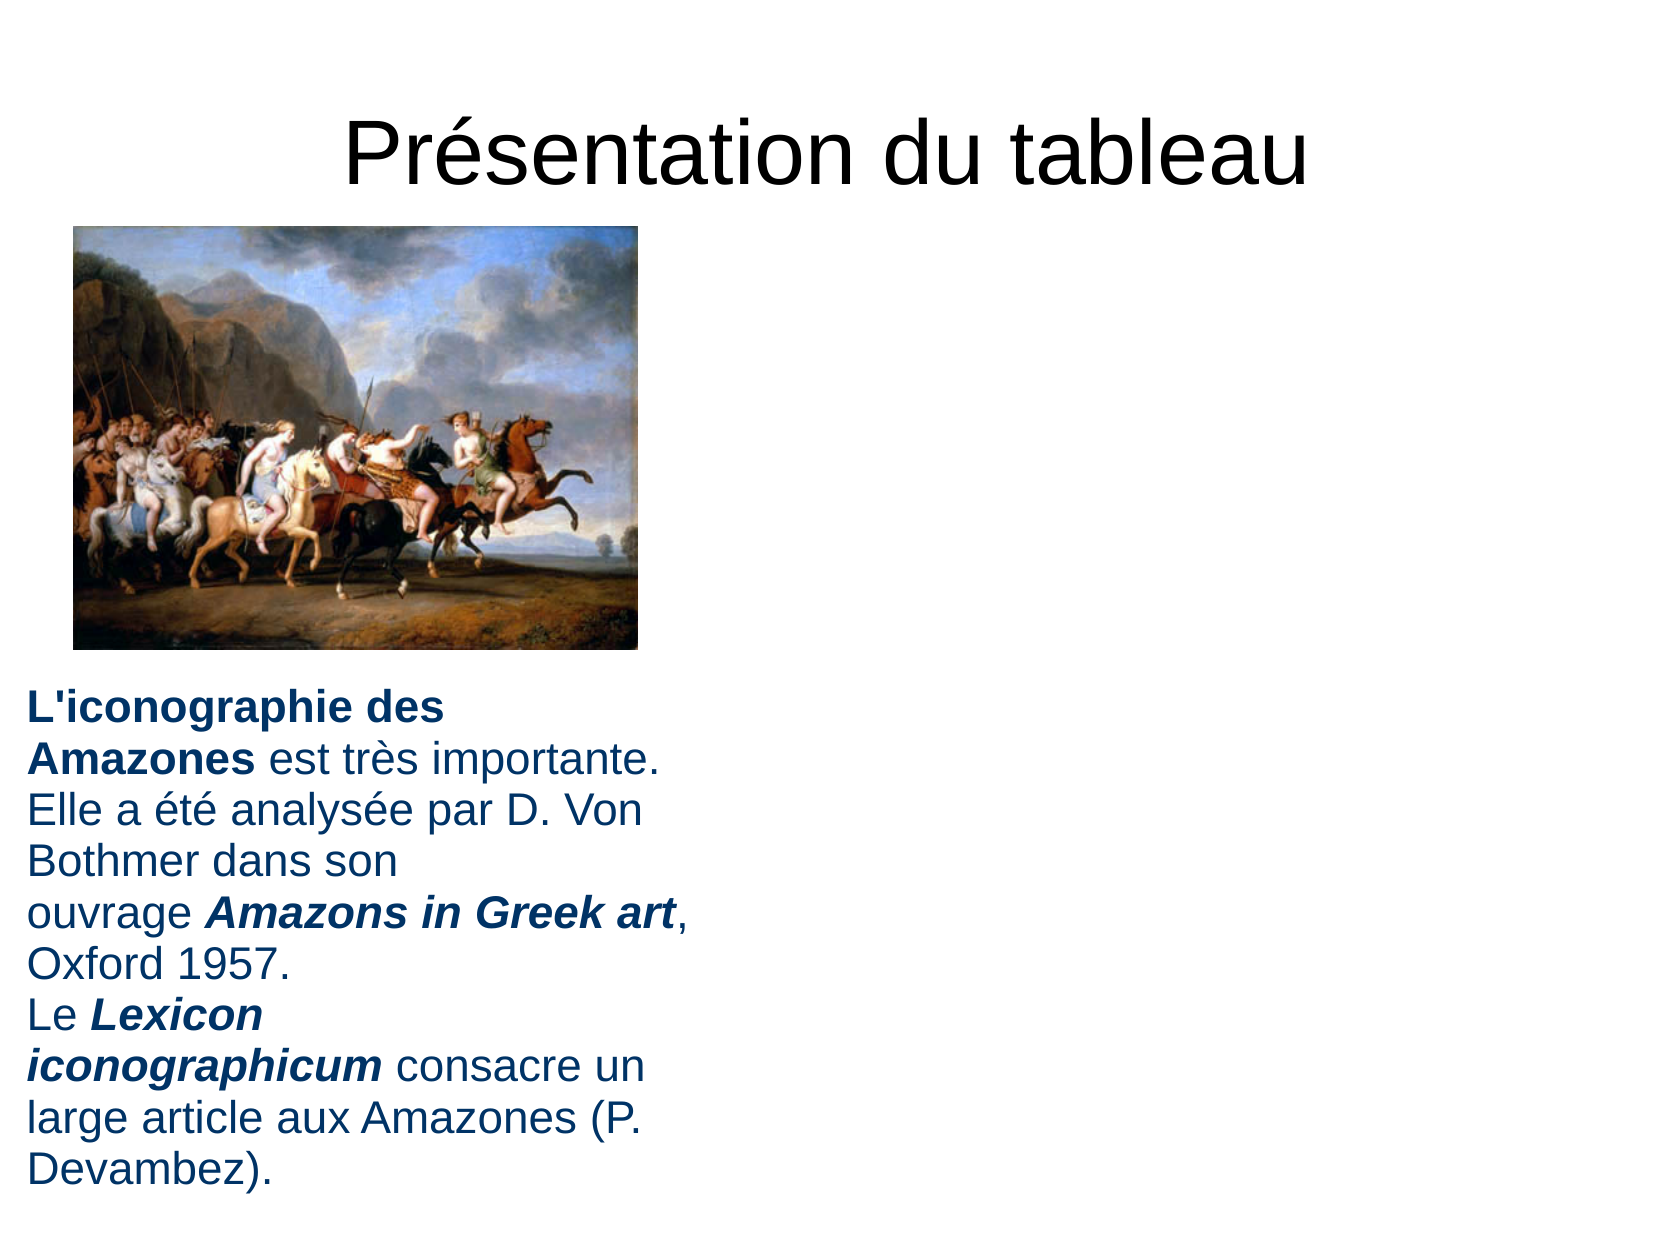

# Présentation du tableau
L'iconographie des Amazones est très importante. 
Elle a été analysée par D. Von Bothmer dans son ouvrage Amazons in Greek art, Oxford 1957.
Le Lexicon iconographicum consacre un large article aux Amazones (P. Devambez).